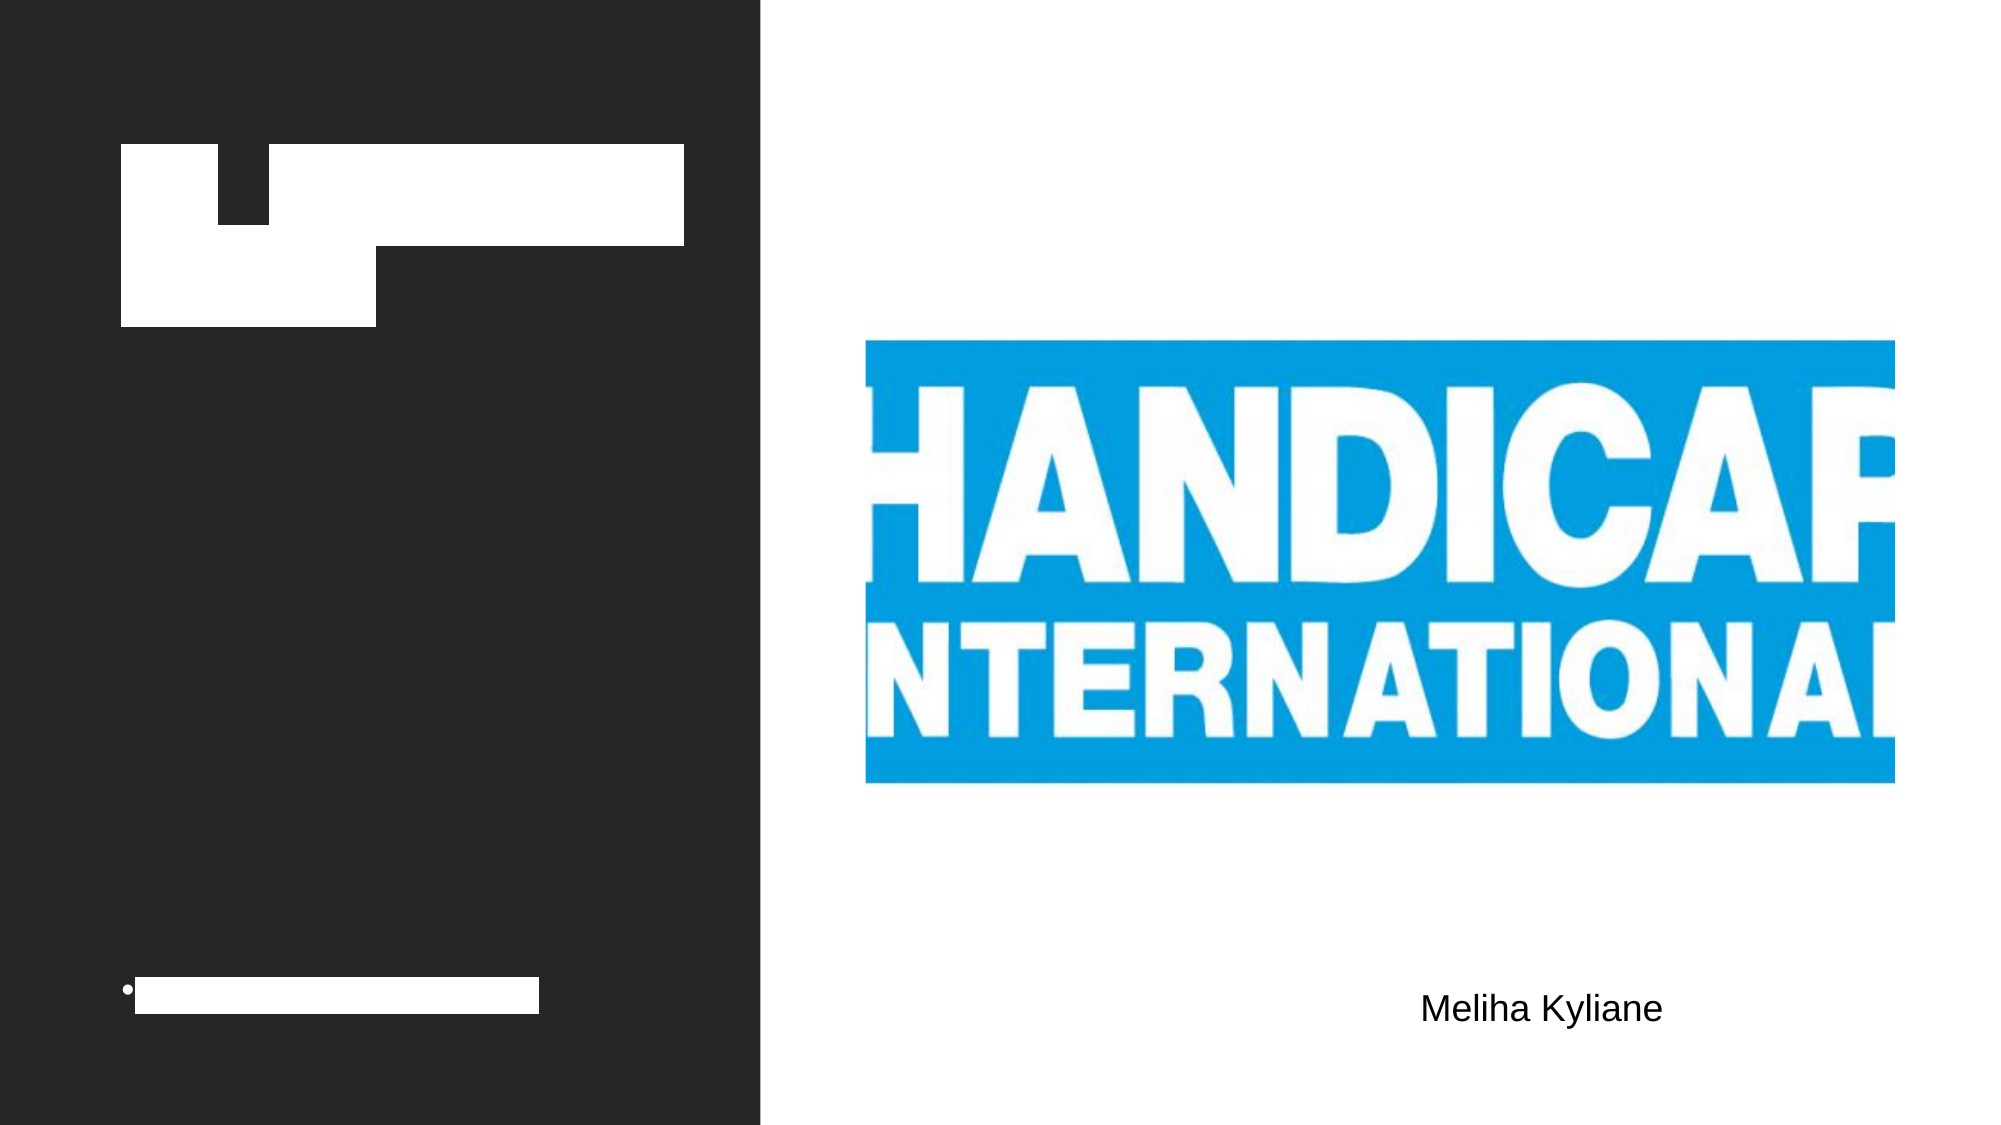

# III.	Les ONG en France
2) Handicap International
Meliha Kyliane